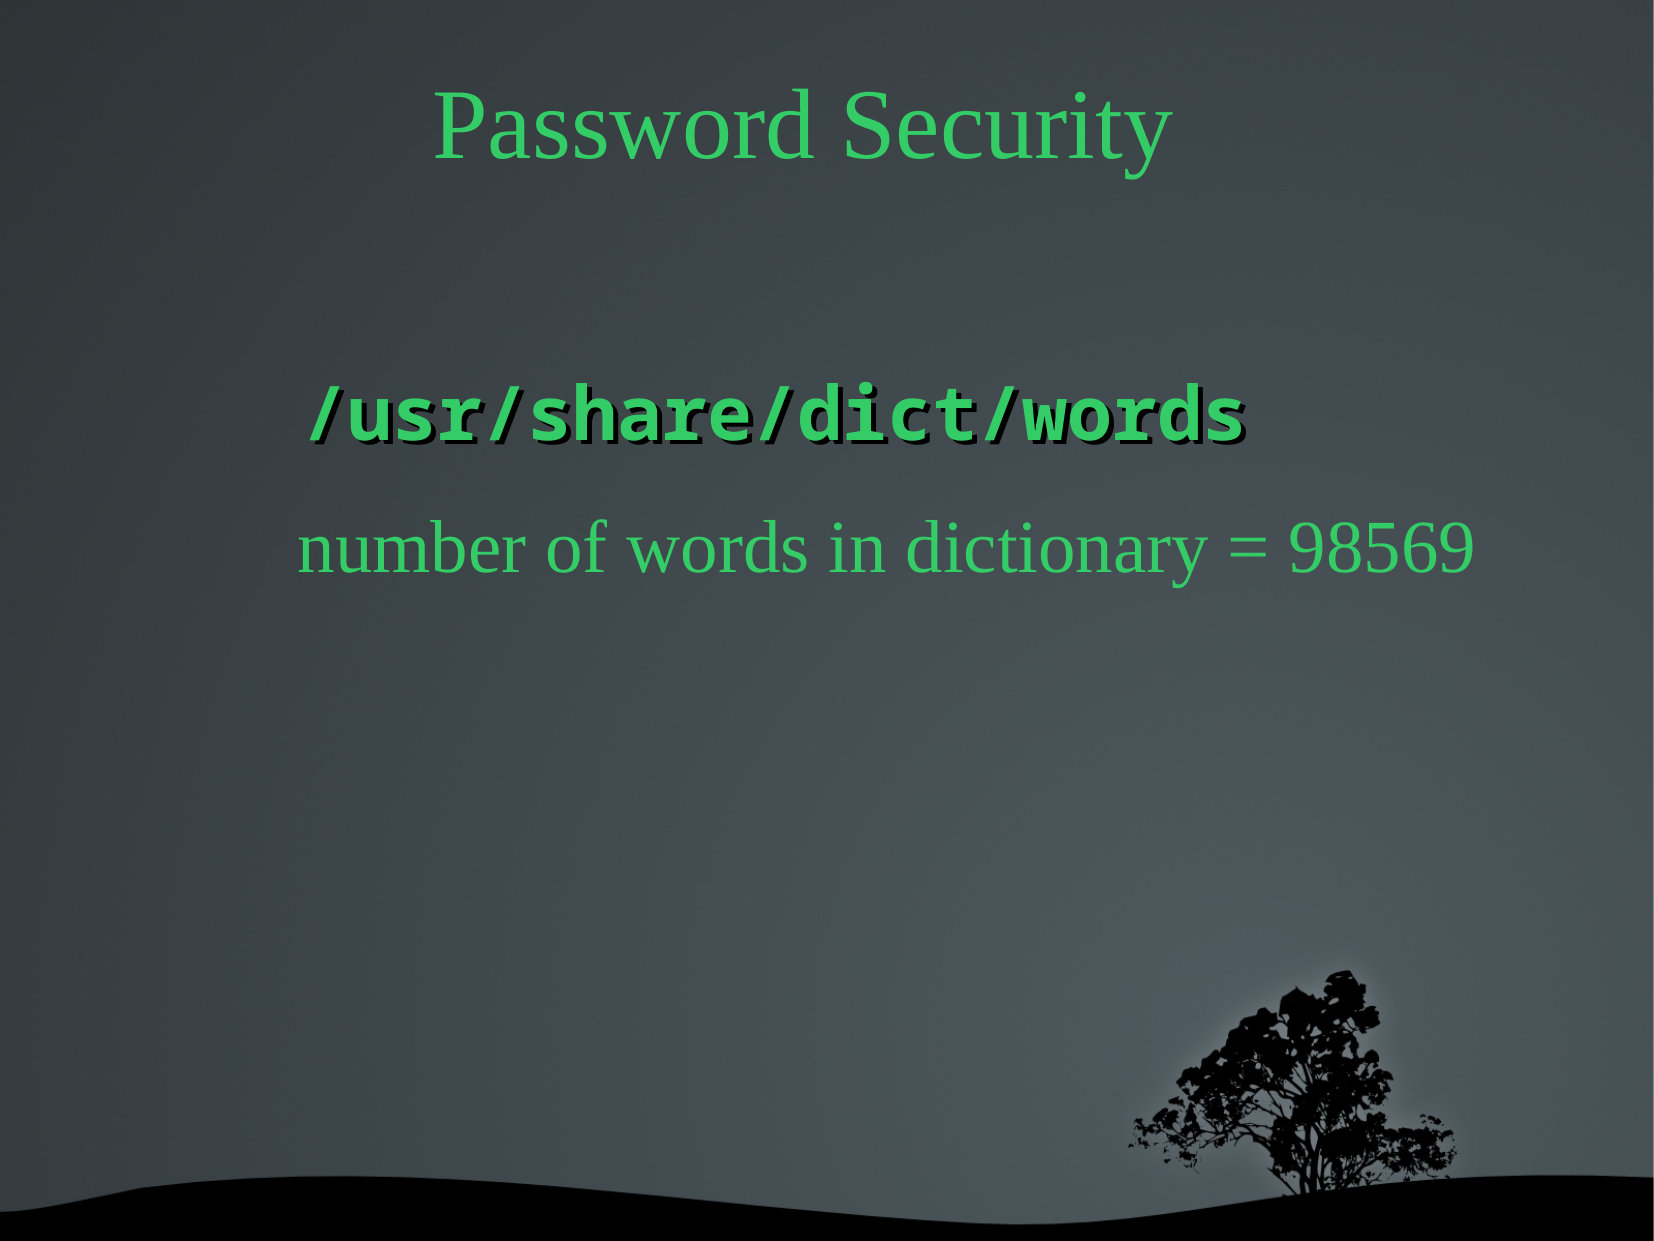

Password Security
/usr/share/dict/words
number of words in dictionary = 98569